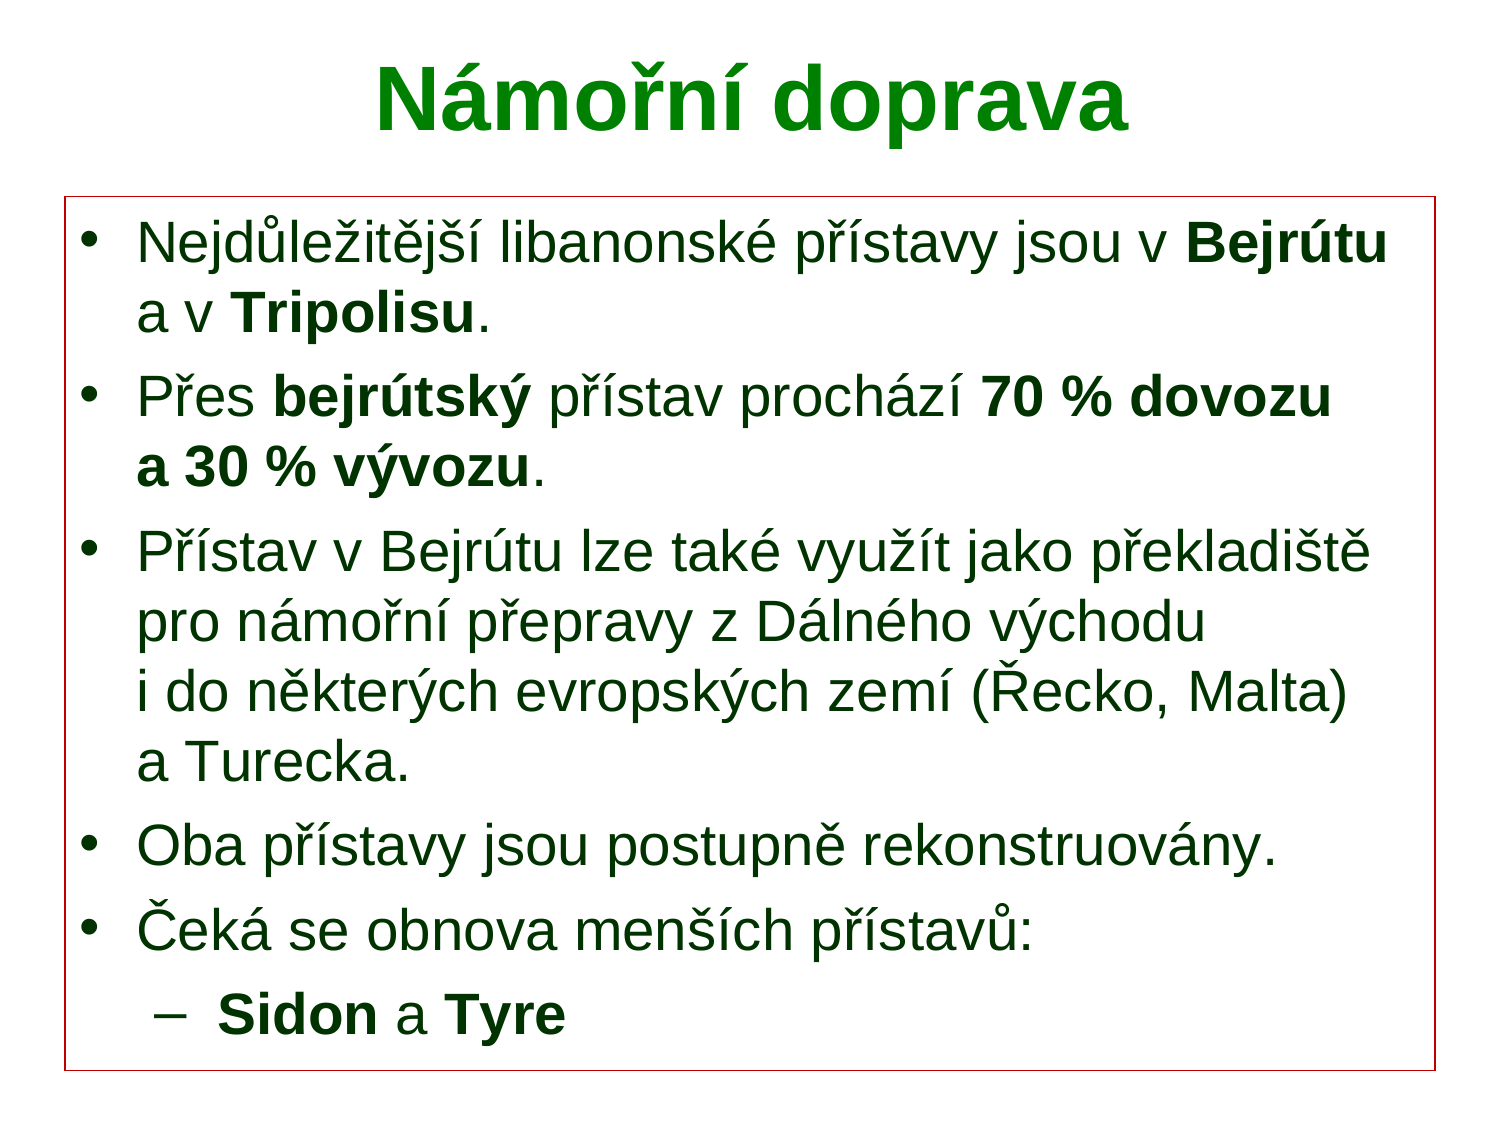

# Námořní doprava
Nejdůležitější libanonské přístavy jsou v Bejrútu
a v Tripolisu.
Přes bejrútský přístav prochází 70 % dovozu
a 30 % vývozu.
Přístav v Bejrútu lze také využít jako překladiště pro námořní přepravy z Dálného východu
i do některých evropských zemí (Řecko, Malta)
a Turecka.
Oba přístavy jsou postupně rekonstruovány.
Čeká se obnova menších přístavů:
 Sidon a Tyre